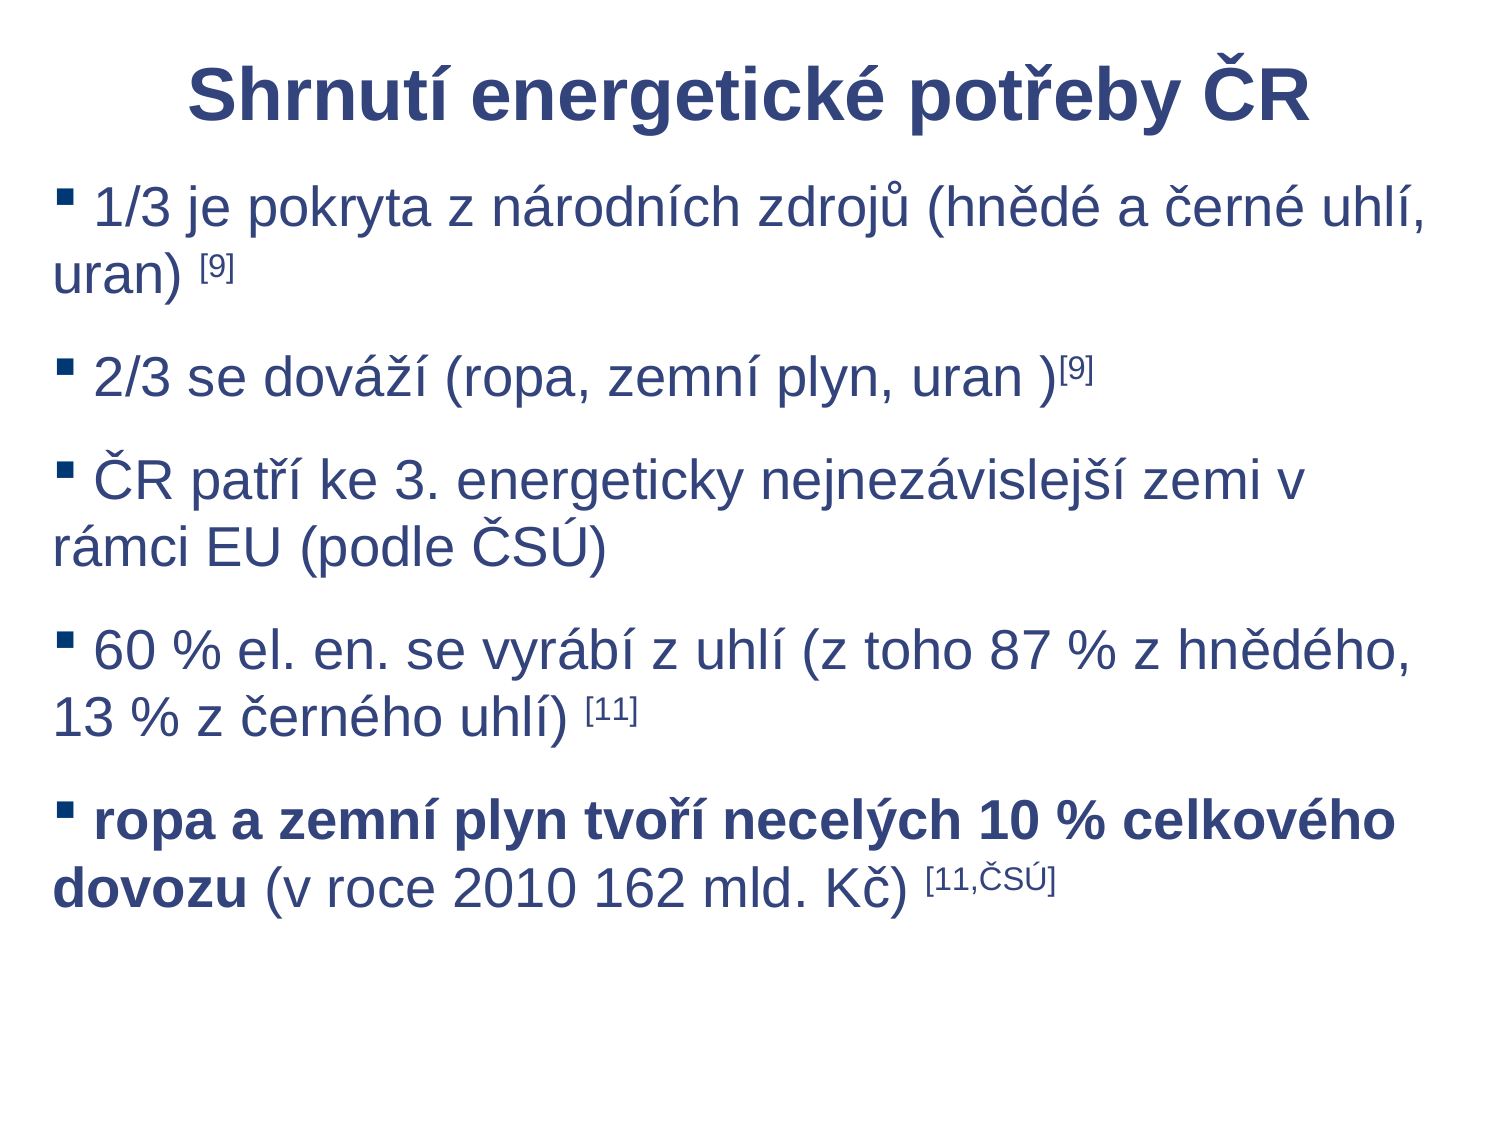

Shrnutí energetické potřeby ČR
 1/3 je pokryta z národních zdrojů (hnědé a černé uhlí, uran) [9]
 2/3 se dováží (ropa, zemní plyn, uran )[9]
 ČR patří ke 3. energeticky nejnezávislejší zemi v rámci EU (podle ČSÚ)
 60 % el. en. se vyrábí z uhlí (z toho 87 % z hnědého, 13 % z černého uhlí) [11]
 ropa a zemní plyn tvoří necelých 10 % celkového dovozu (v roce 2010 162 mld. Kč) [11,ČSÚ]